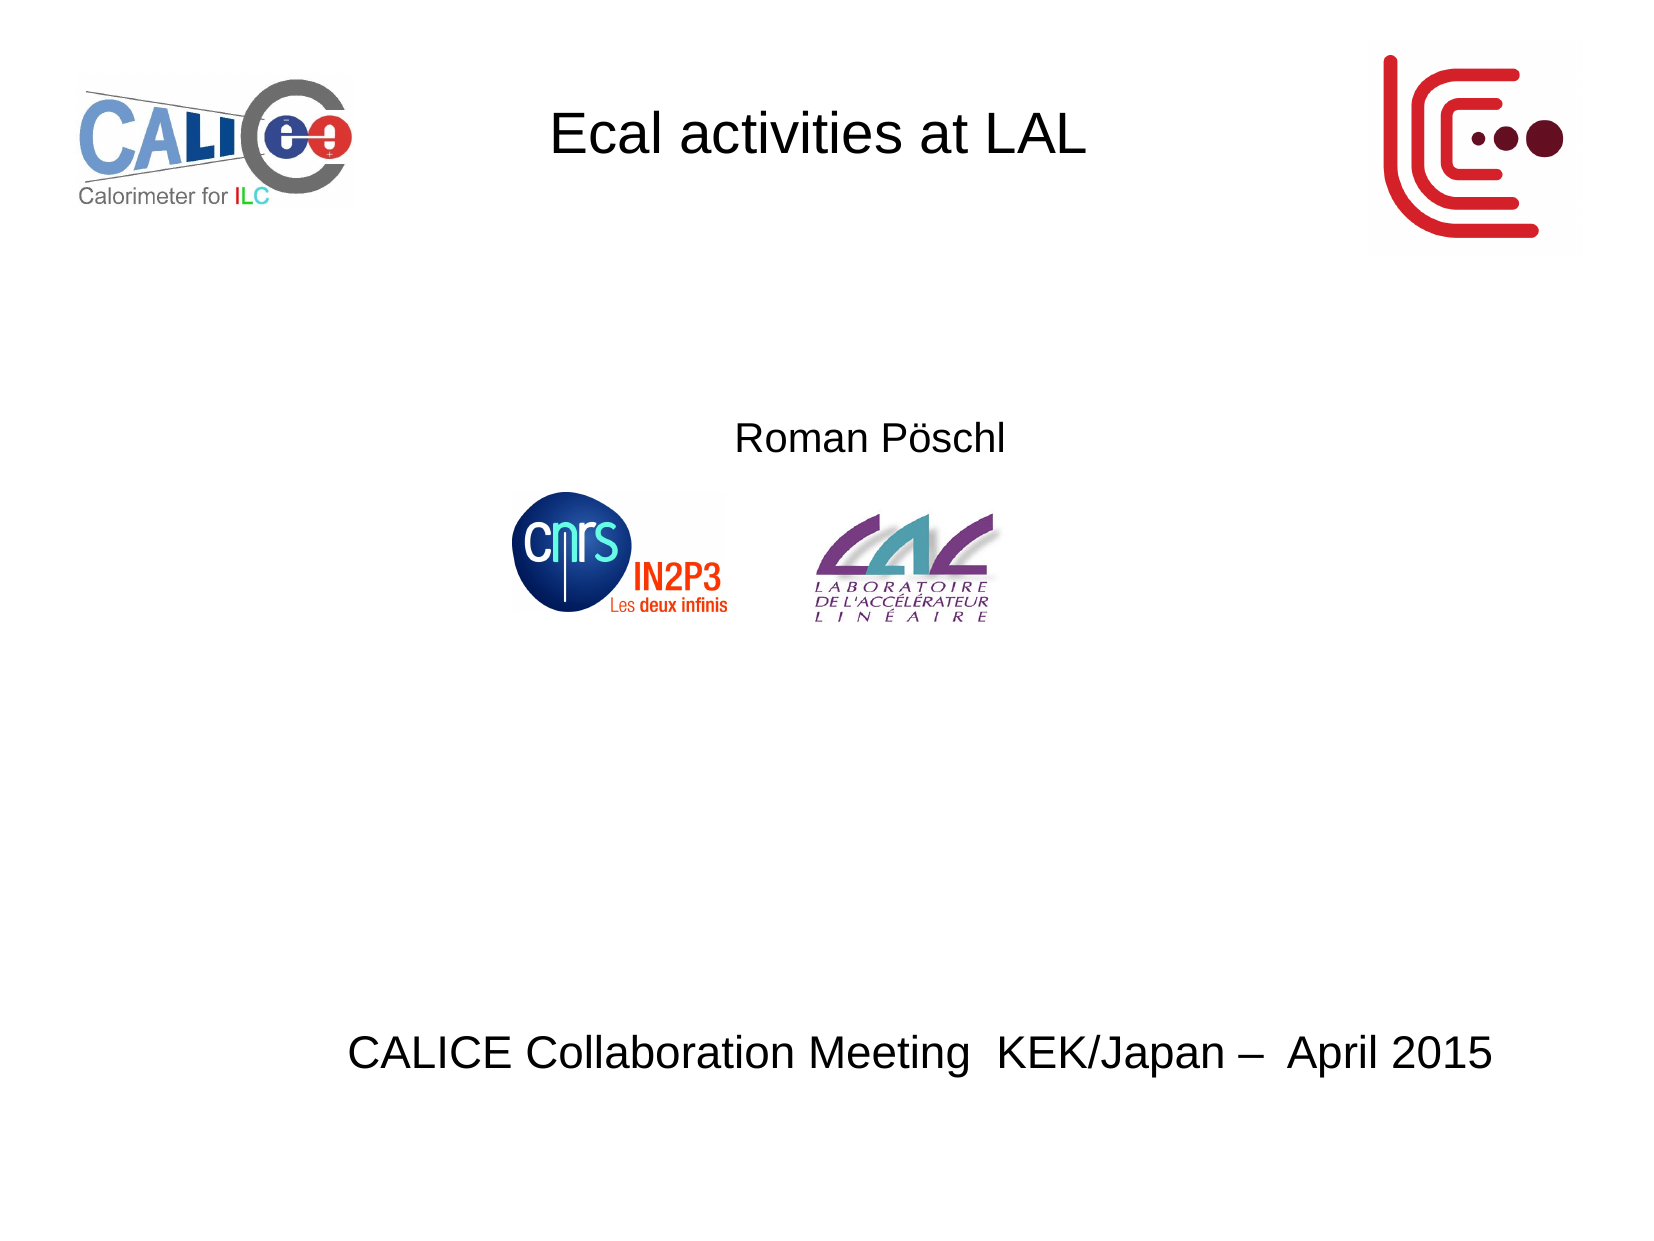

Ecal activities at LAL
 Roman Pöschl
CALICE Collaboration Meeting KEK/Japan – April 2015